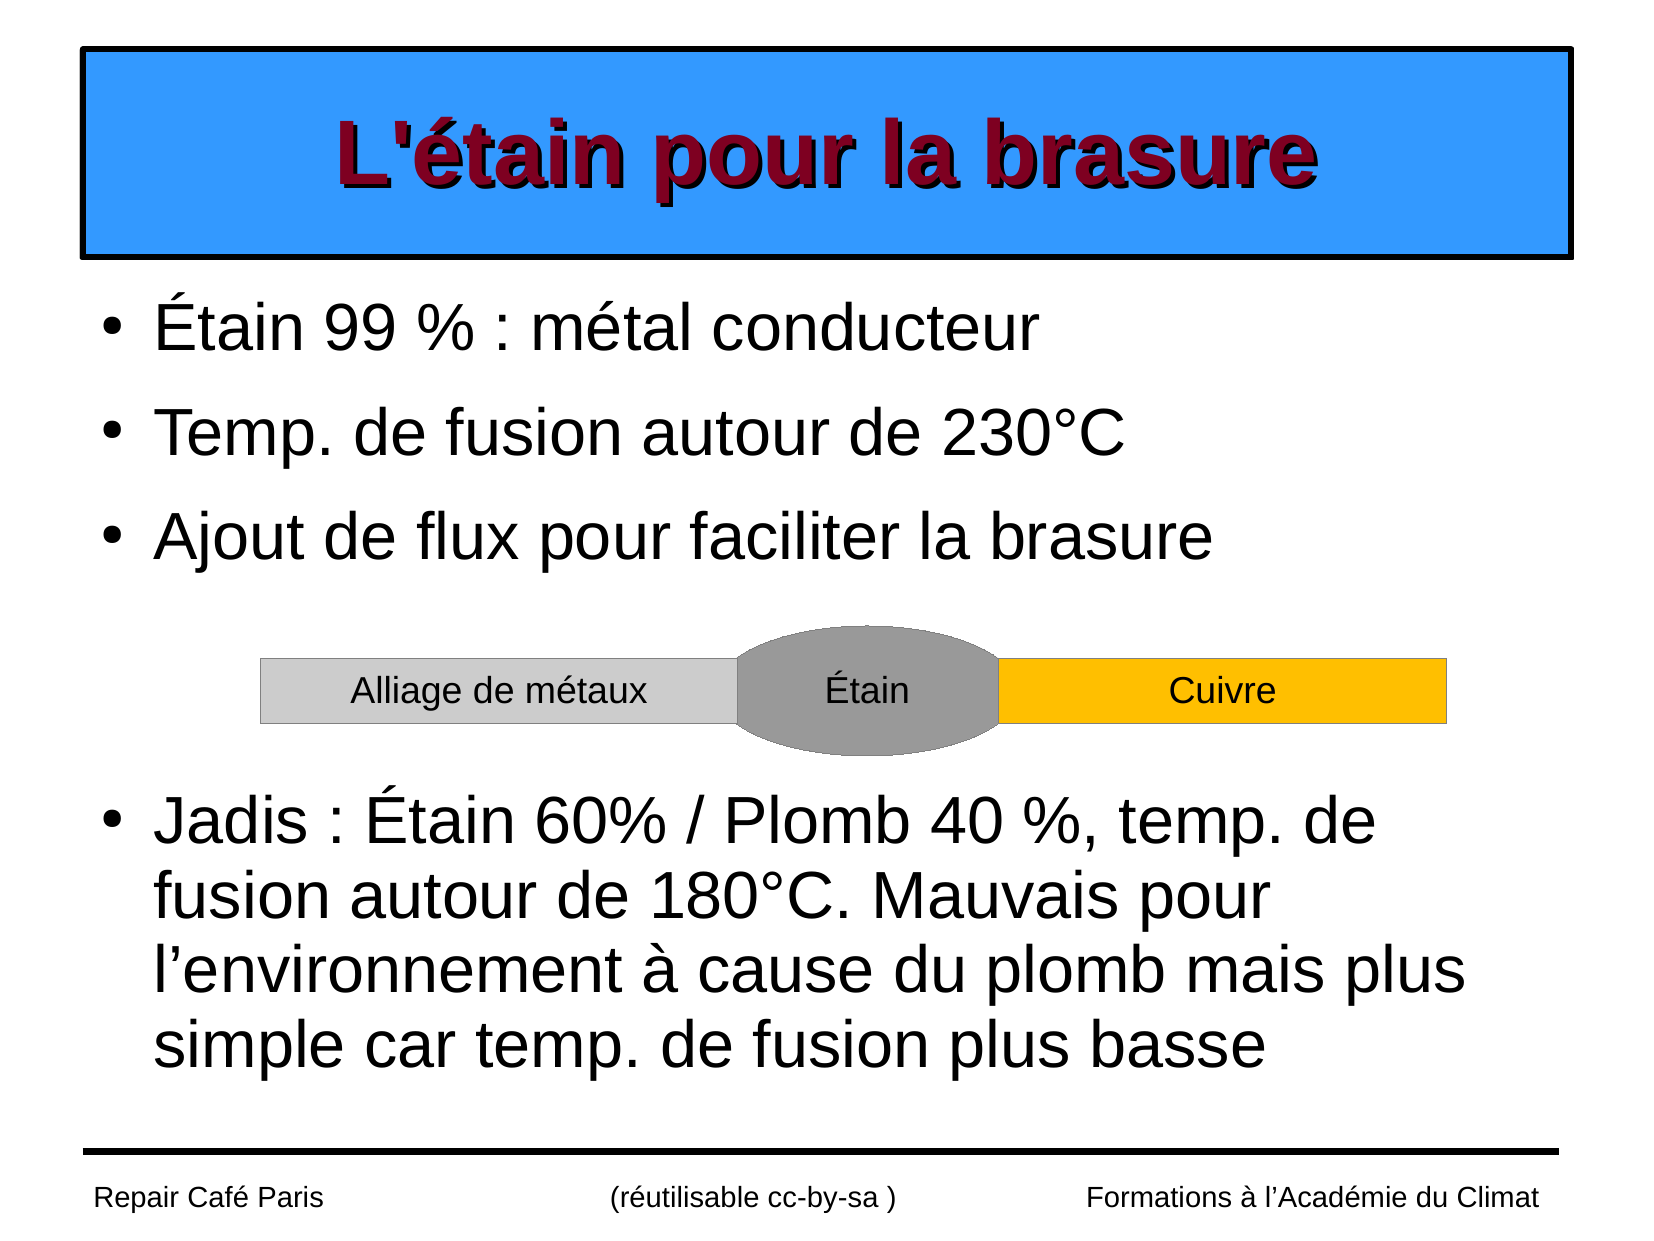

# L'étain pour la brasure
Étain 99 % : métal conducteur
Temp. de fusion autour de 230°C
Ajout de flux pour faciliter la brasure
Jadis : Étain 60% / Plomb 40 %, temp. de fusion autour de 180°C. Mauvais pour l’environnement à cause du plomb mais plus simple car temp. de fusion plus basse
Étain
Alliage de métaux
Cuivre